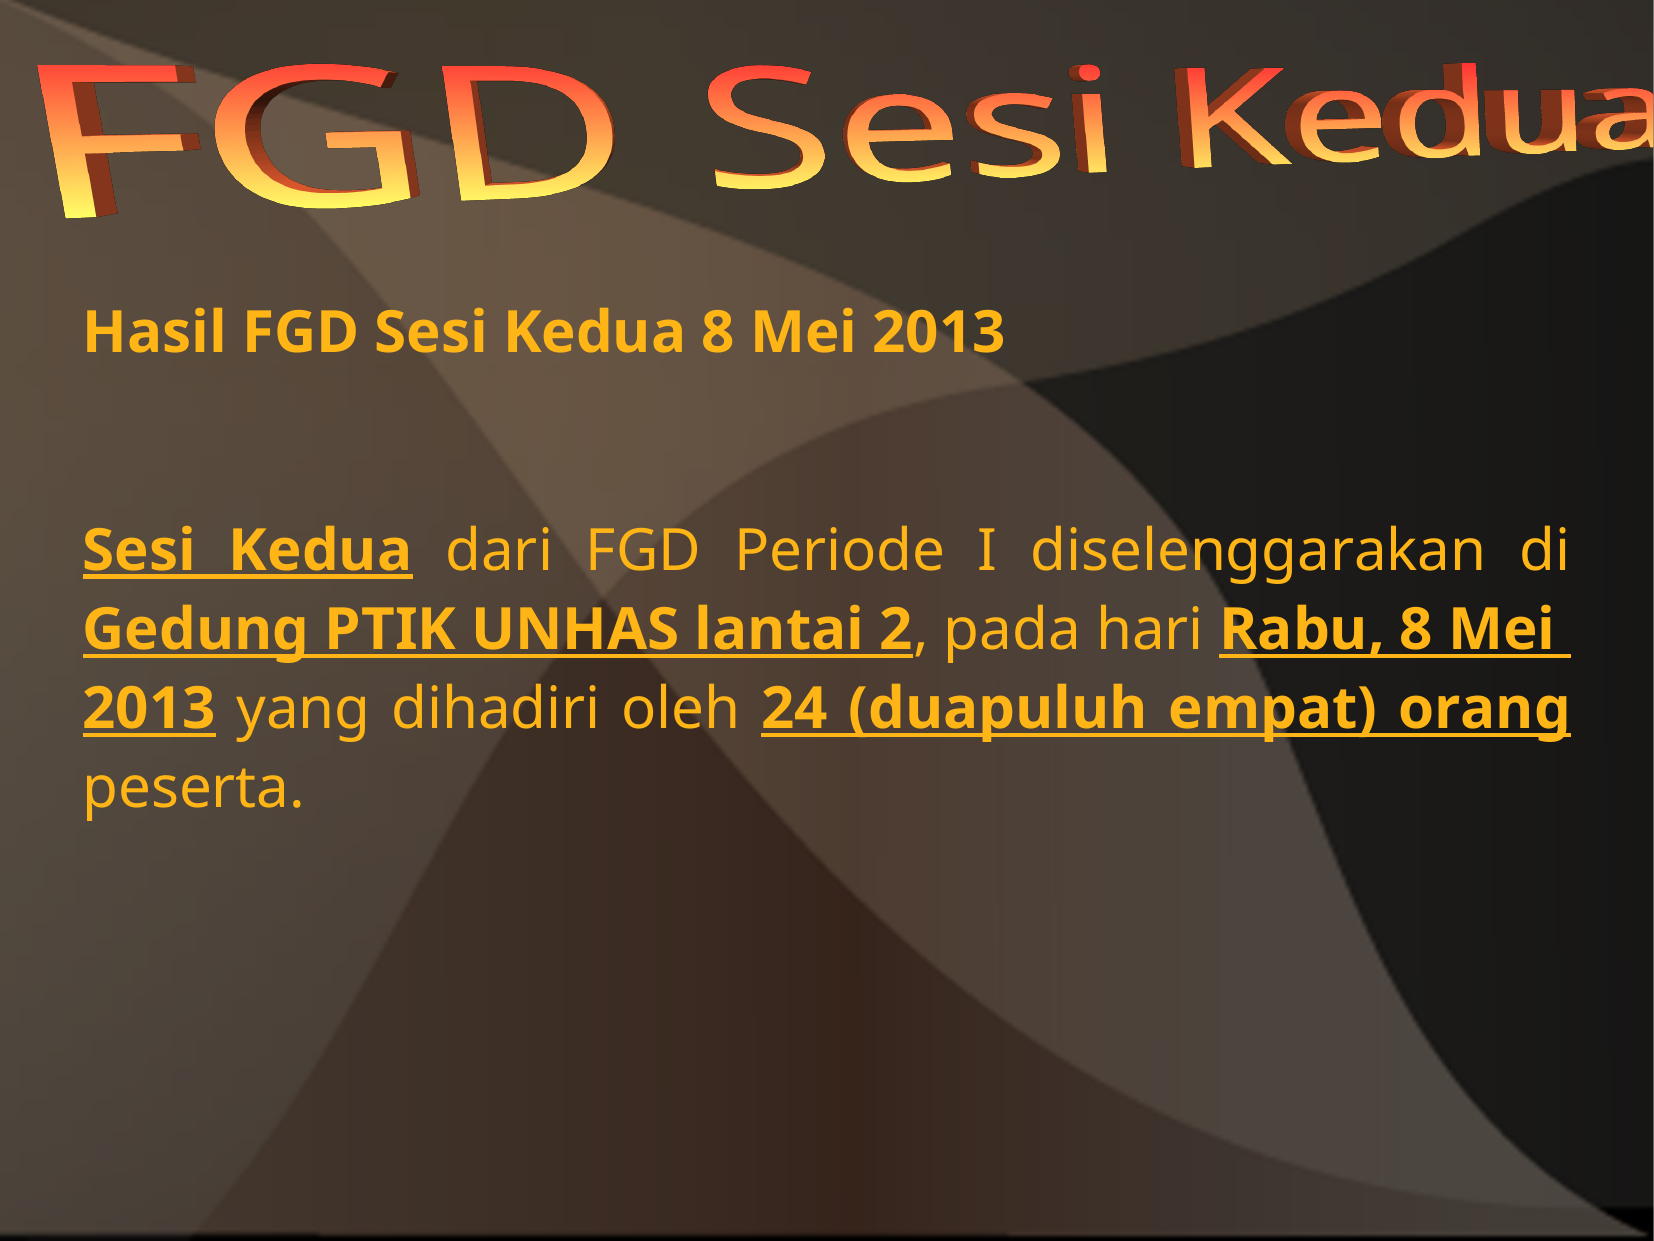

FGD Sesi Kedua
# Hasil FGD Sesi Kedua 8 Mei 2013
Sesi Kedua dari FGD Periode I diselenggarakan di Gedung PTIK UNHAS lantai 2, pada hari Rabu, 8 Mei 2013 yang dihadiri oleh 24 (duapuluh empat) orang peserta.